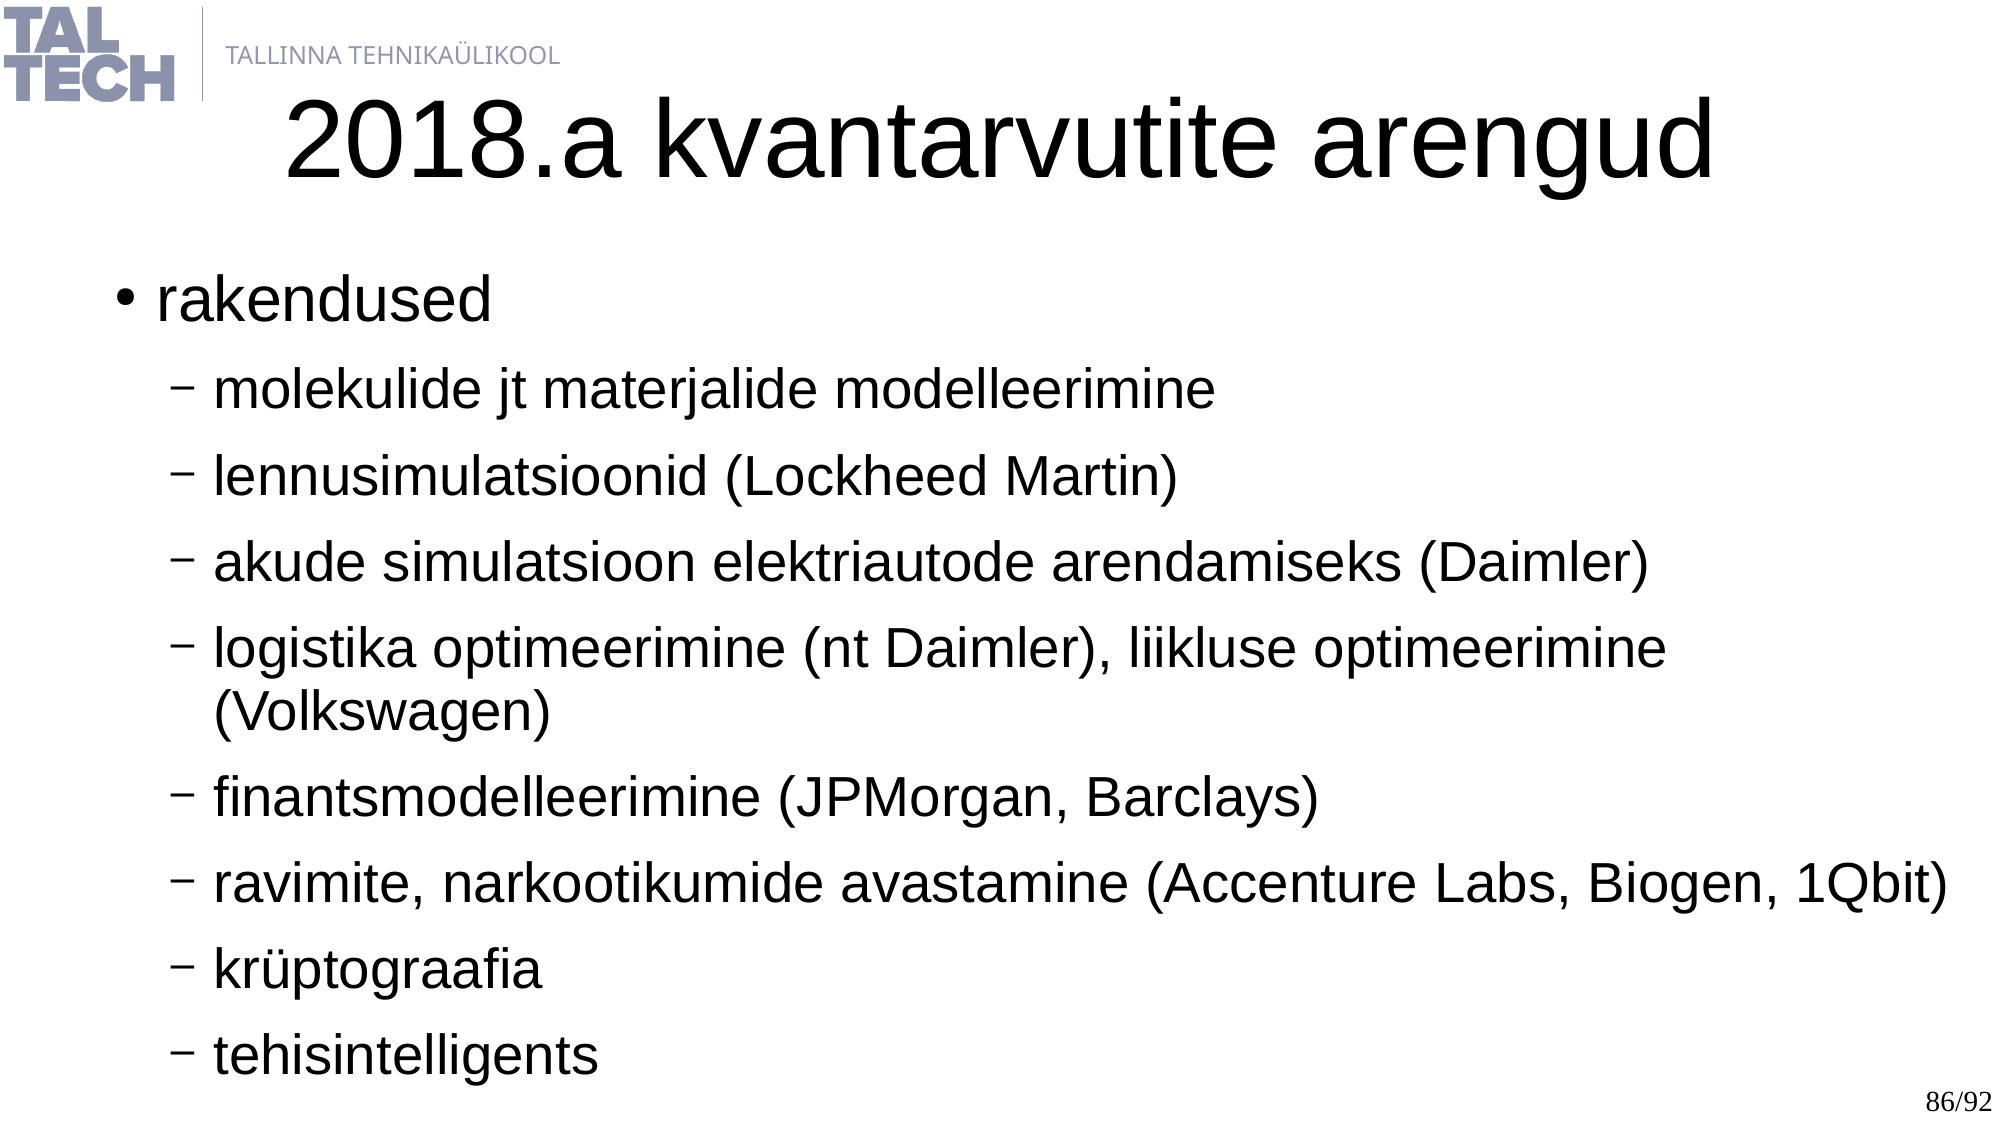

# 2018.a kvantarvutite arengud
rakendused
molekulide jt materjalide modelleerimine
lennusimulatsioonid (Lockheed Martin)
akude simulatsioon elektriautode arendamiseks (Daimler)
logistika optimeerimine (nt Daimler), liikluse optimeerimine (Volkswagen)
finantsmodelleerimine (JPMorgan, Barclays)
ravimite, narkootikumide avastamine (Accenture Labs, Biogen, 1Qbit)
krüptograafia
tehisintelligents
86